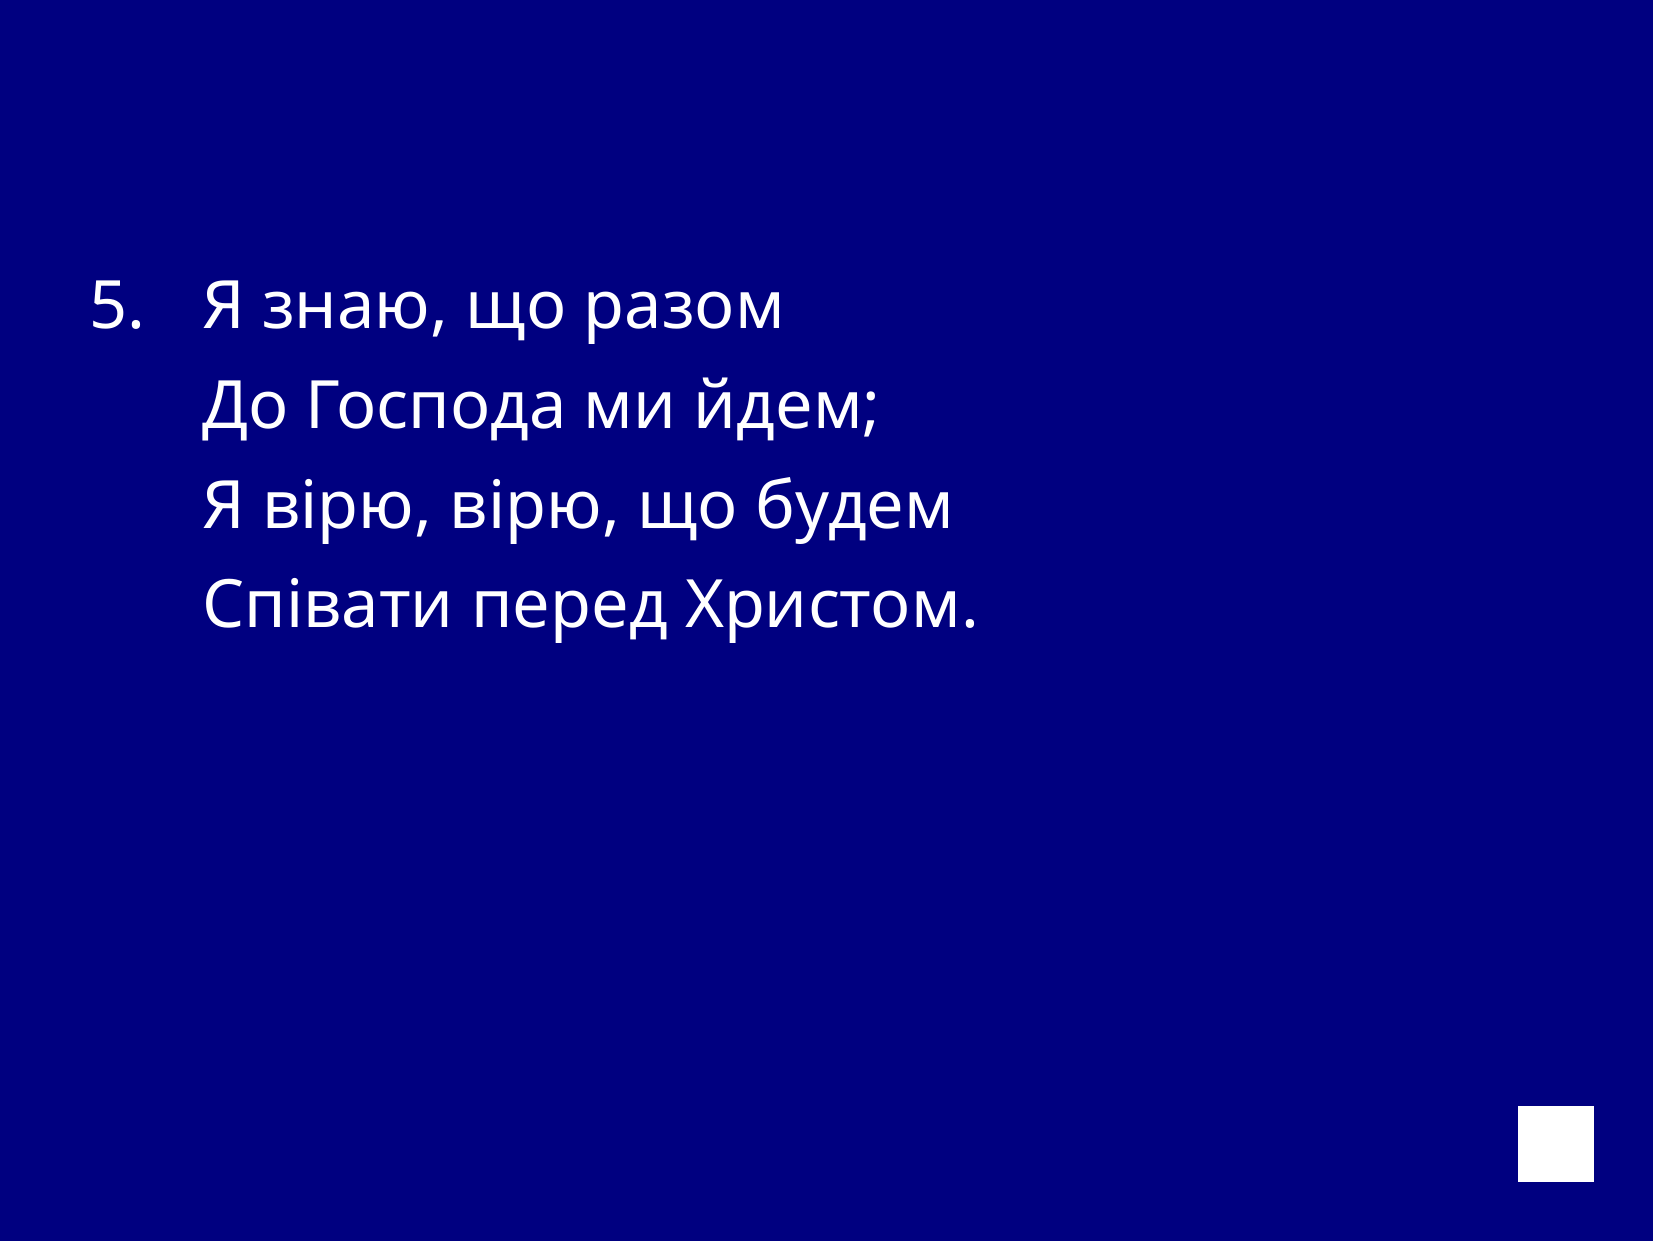

5.	Я знаю, що разом
	До Господа ми йдем;
	Я вірю, вірю, що будем
	Співати перед Христом.